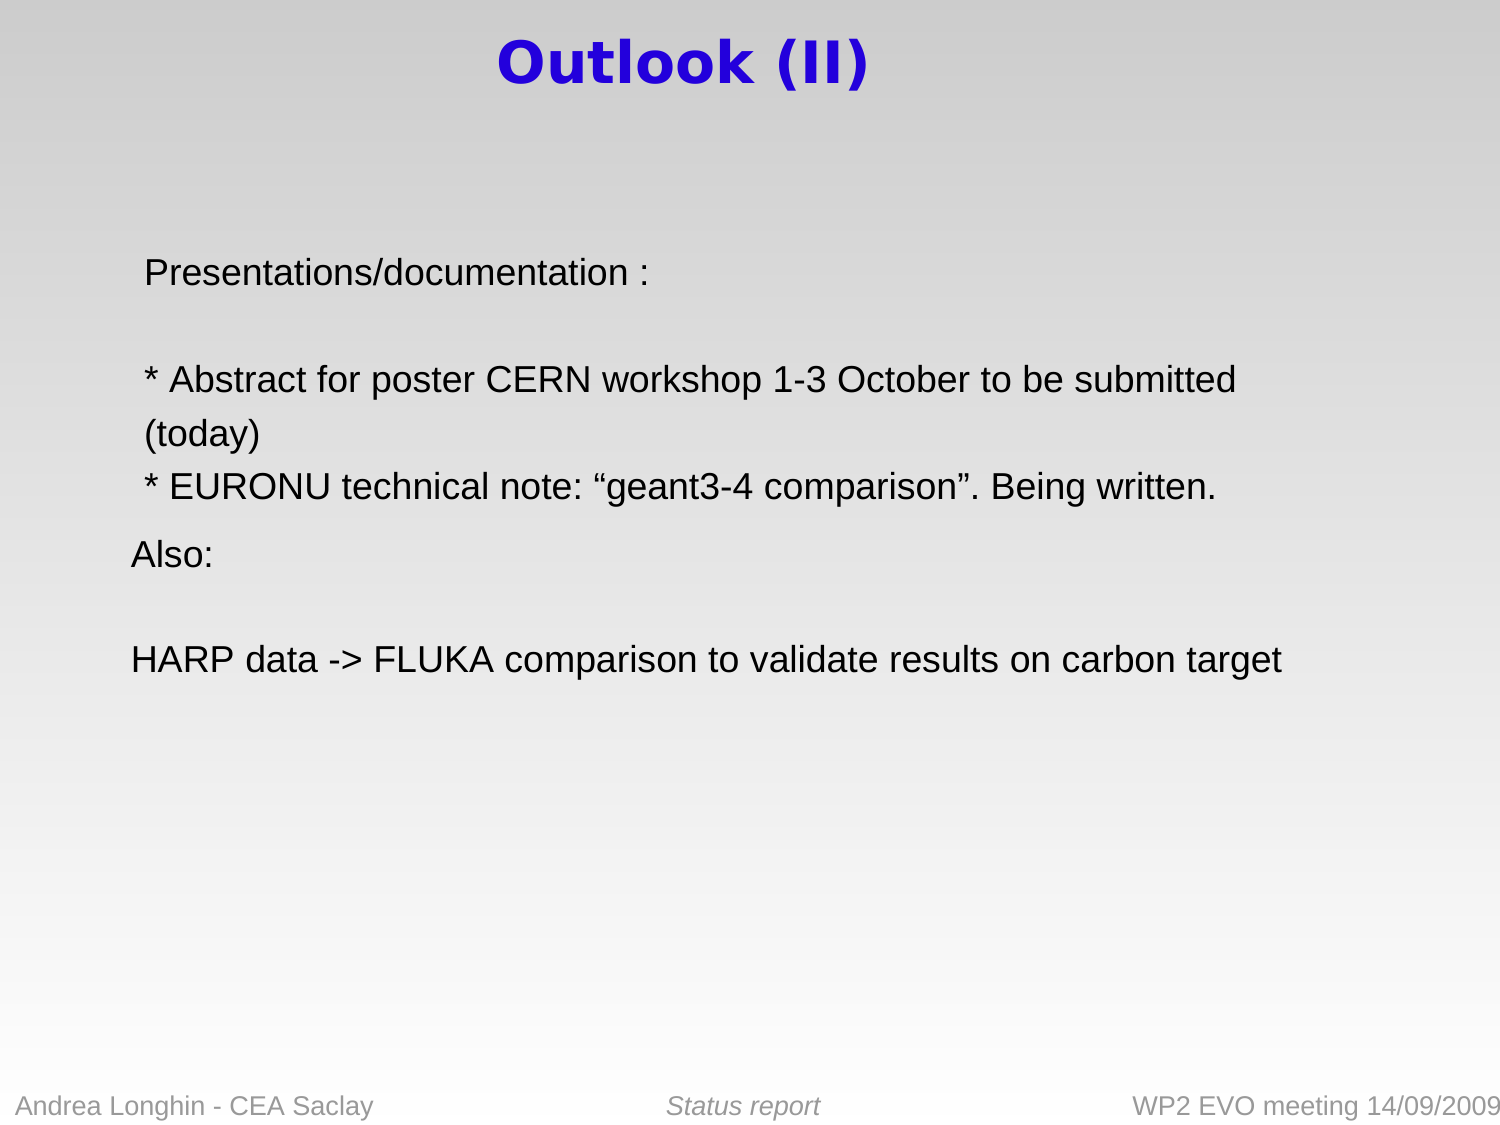

# Outlook (II)
Presentations/documentation :
* Abstract for poster CERN workshop 1-3 October to be submitted (today)
* EURONU technical note: “geant3-4 comparison”. Being written.
Also:
HARP data -> FLUKA comparison to validate results on carbon target